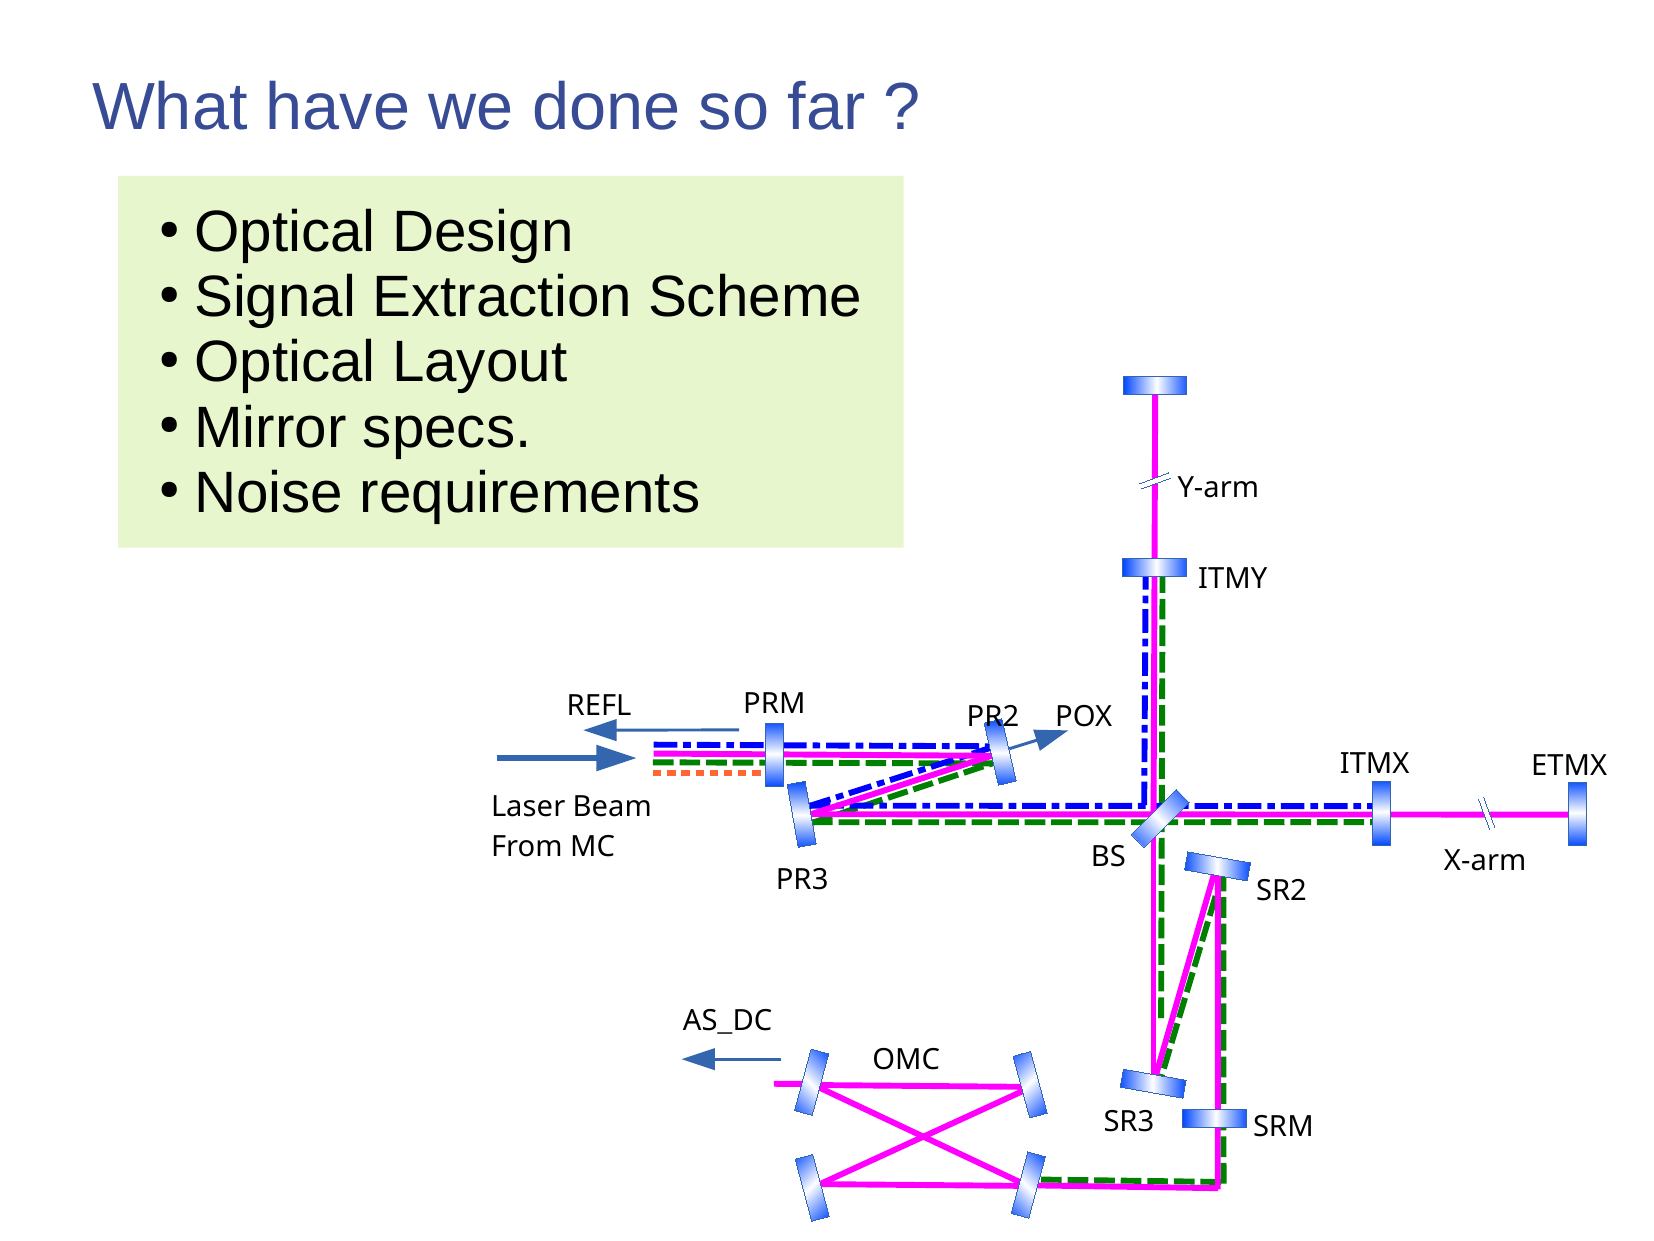

What have we done so far ?
Optical Design
Signal Extraction Scheme
Optical Layout
Mirror specs.
Noise requirements
Y-arm
ITMY
PRM
REFL
PR2
POX
ITMX
ETMX
Laser Beam
From MC
BS
X-arm
PR3
SR2
AS_DC
OMC
SR3
SRM